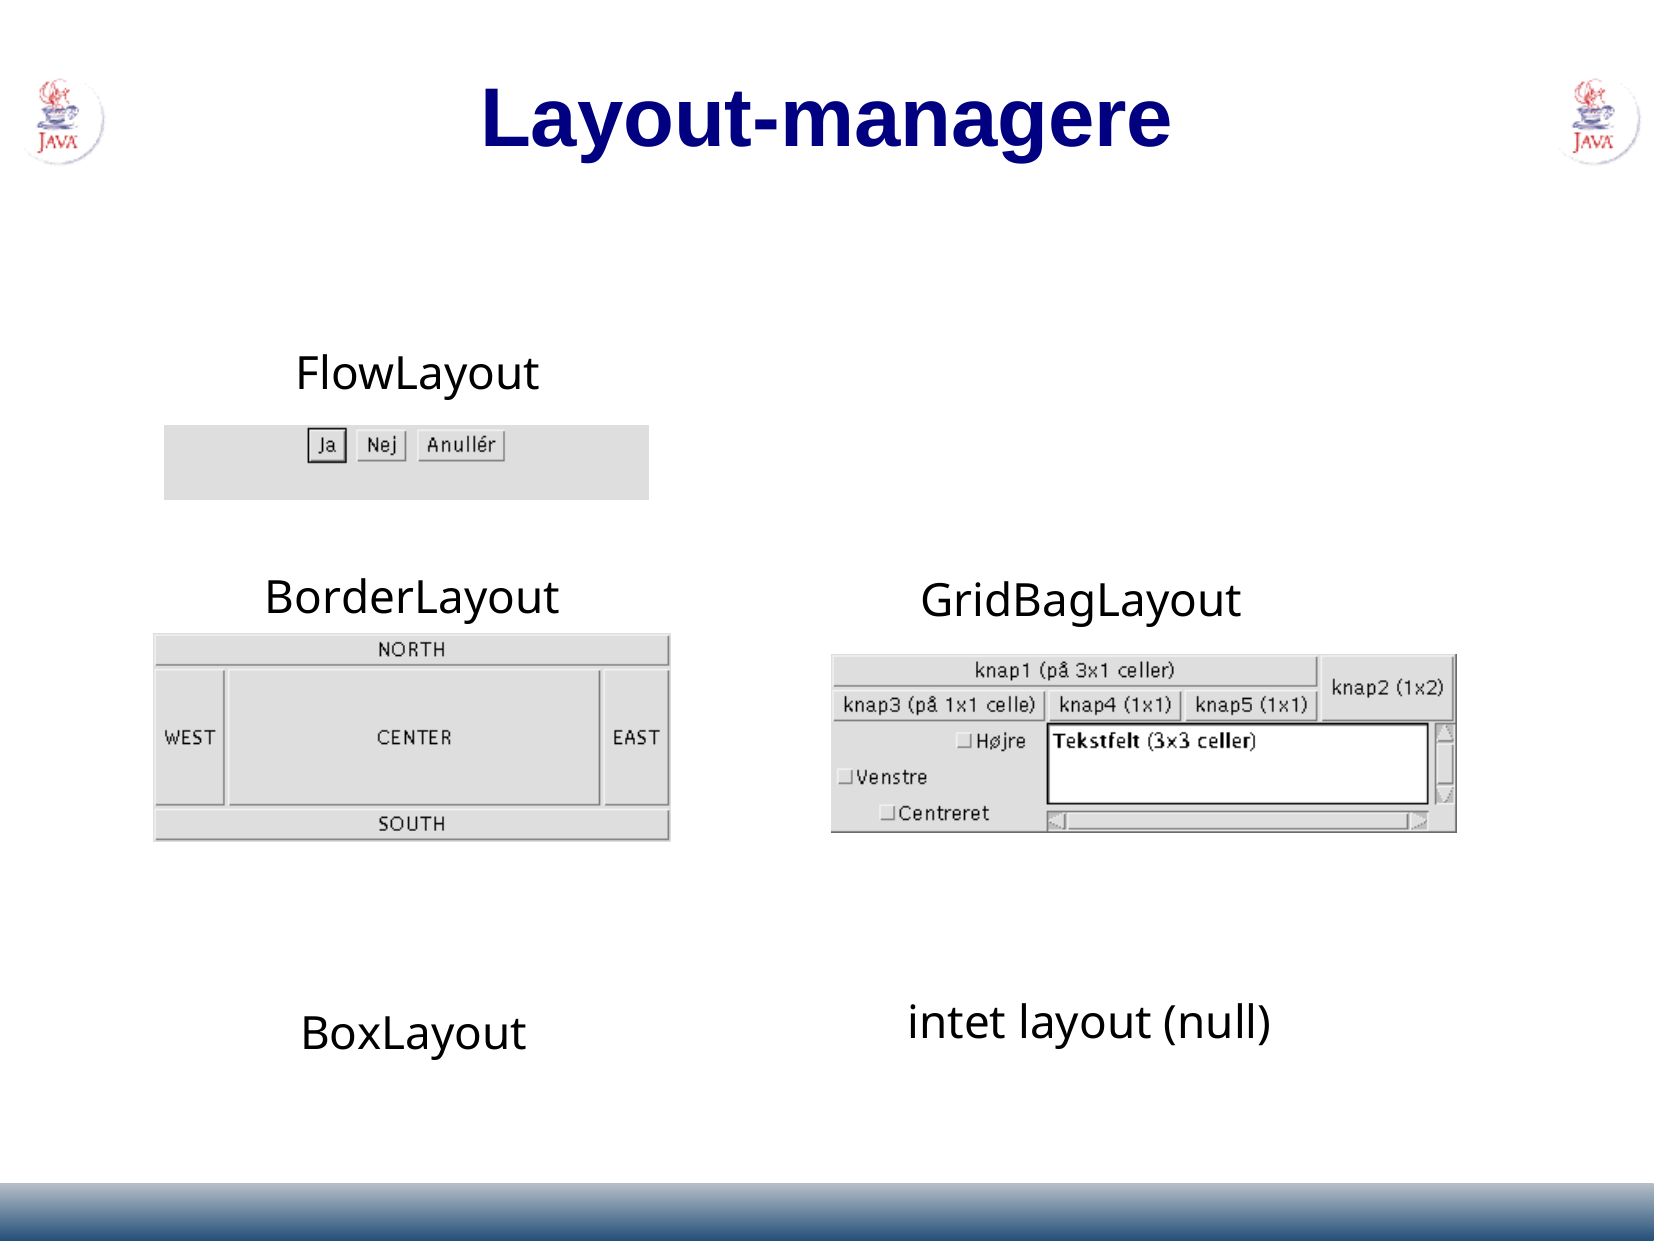

# Layout-managere
FlowLayout
BorderLayout
GridBagLayout
intet layout (null)
BoxLayout